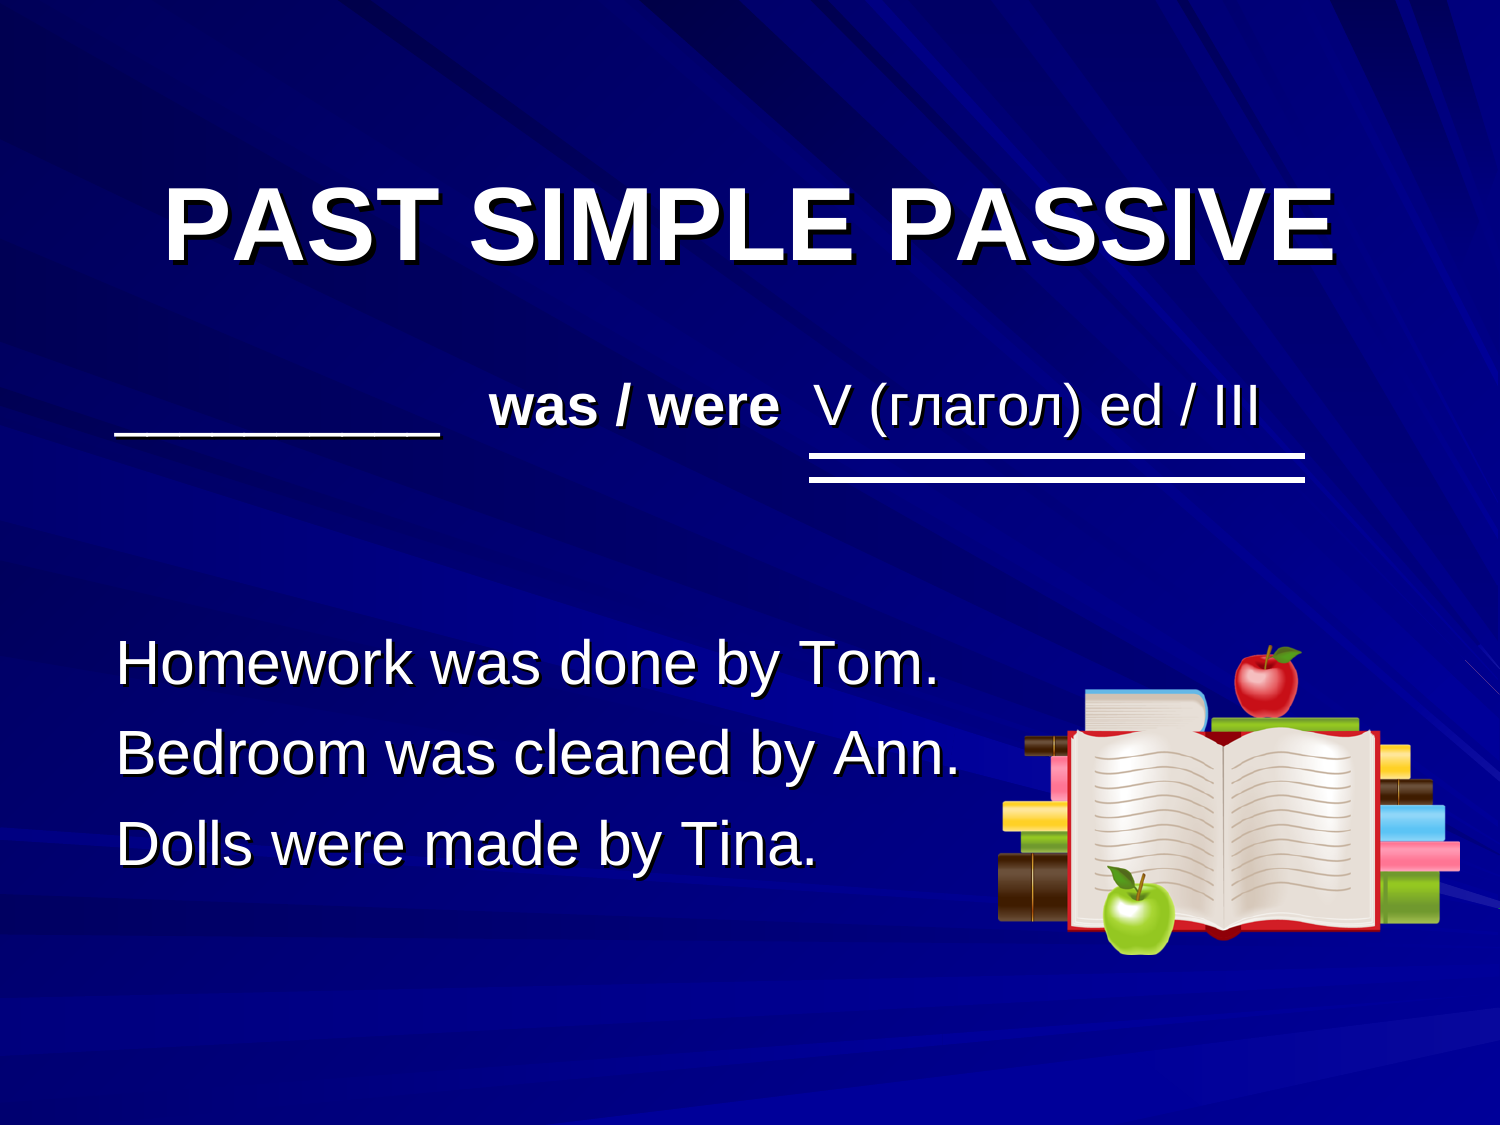

# PAST SIMPLE PASSIVE
__________ was / were V (глагол) ed / III
Homework was done by Tom.
Bedroom was cleaned by Ann.
Dolls were made by Tina.